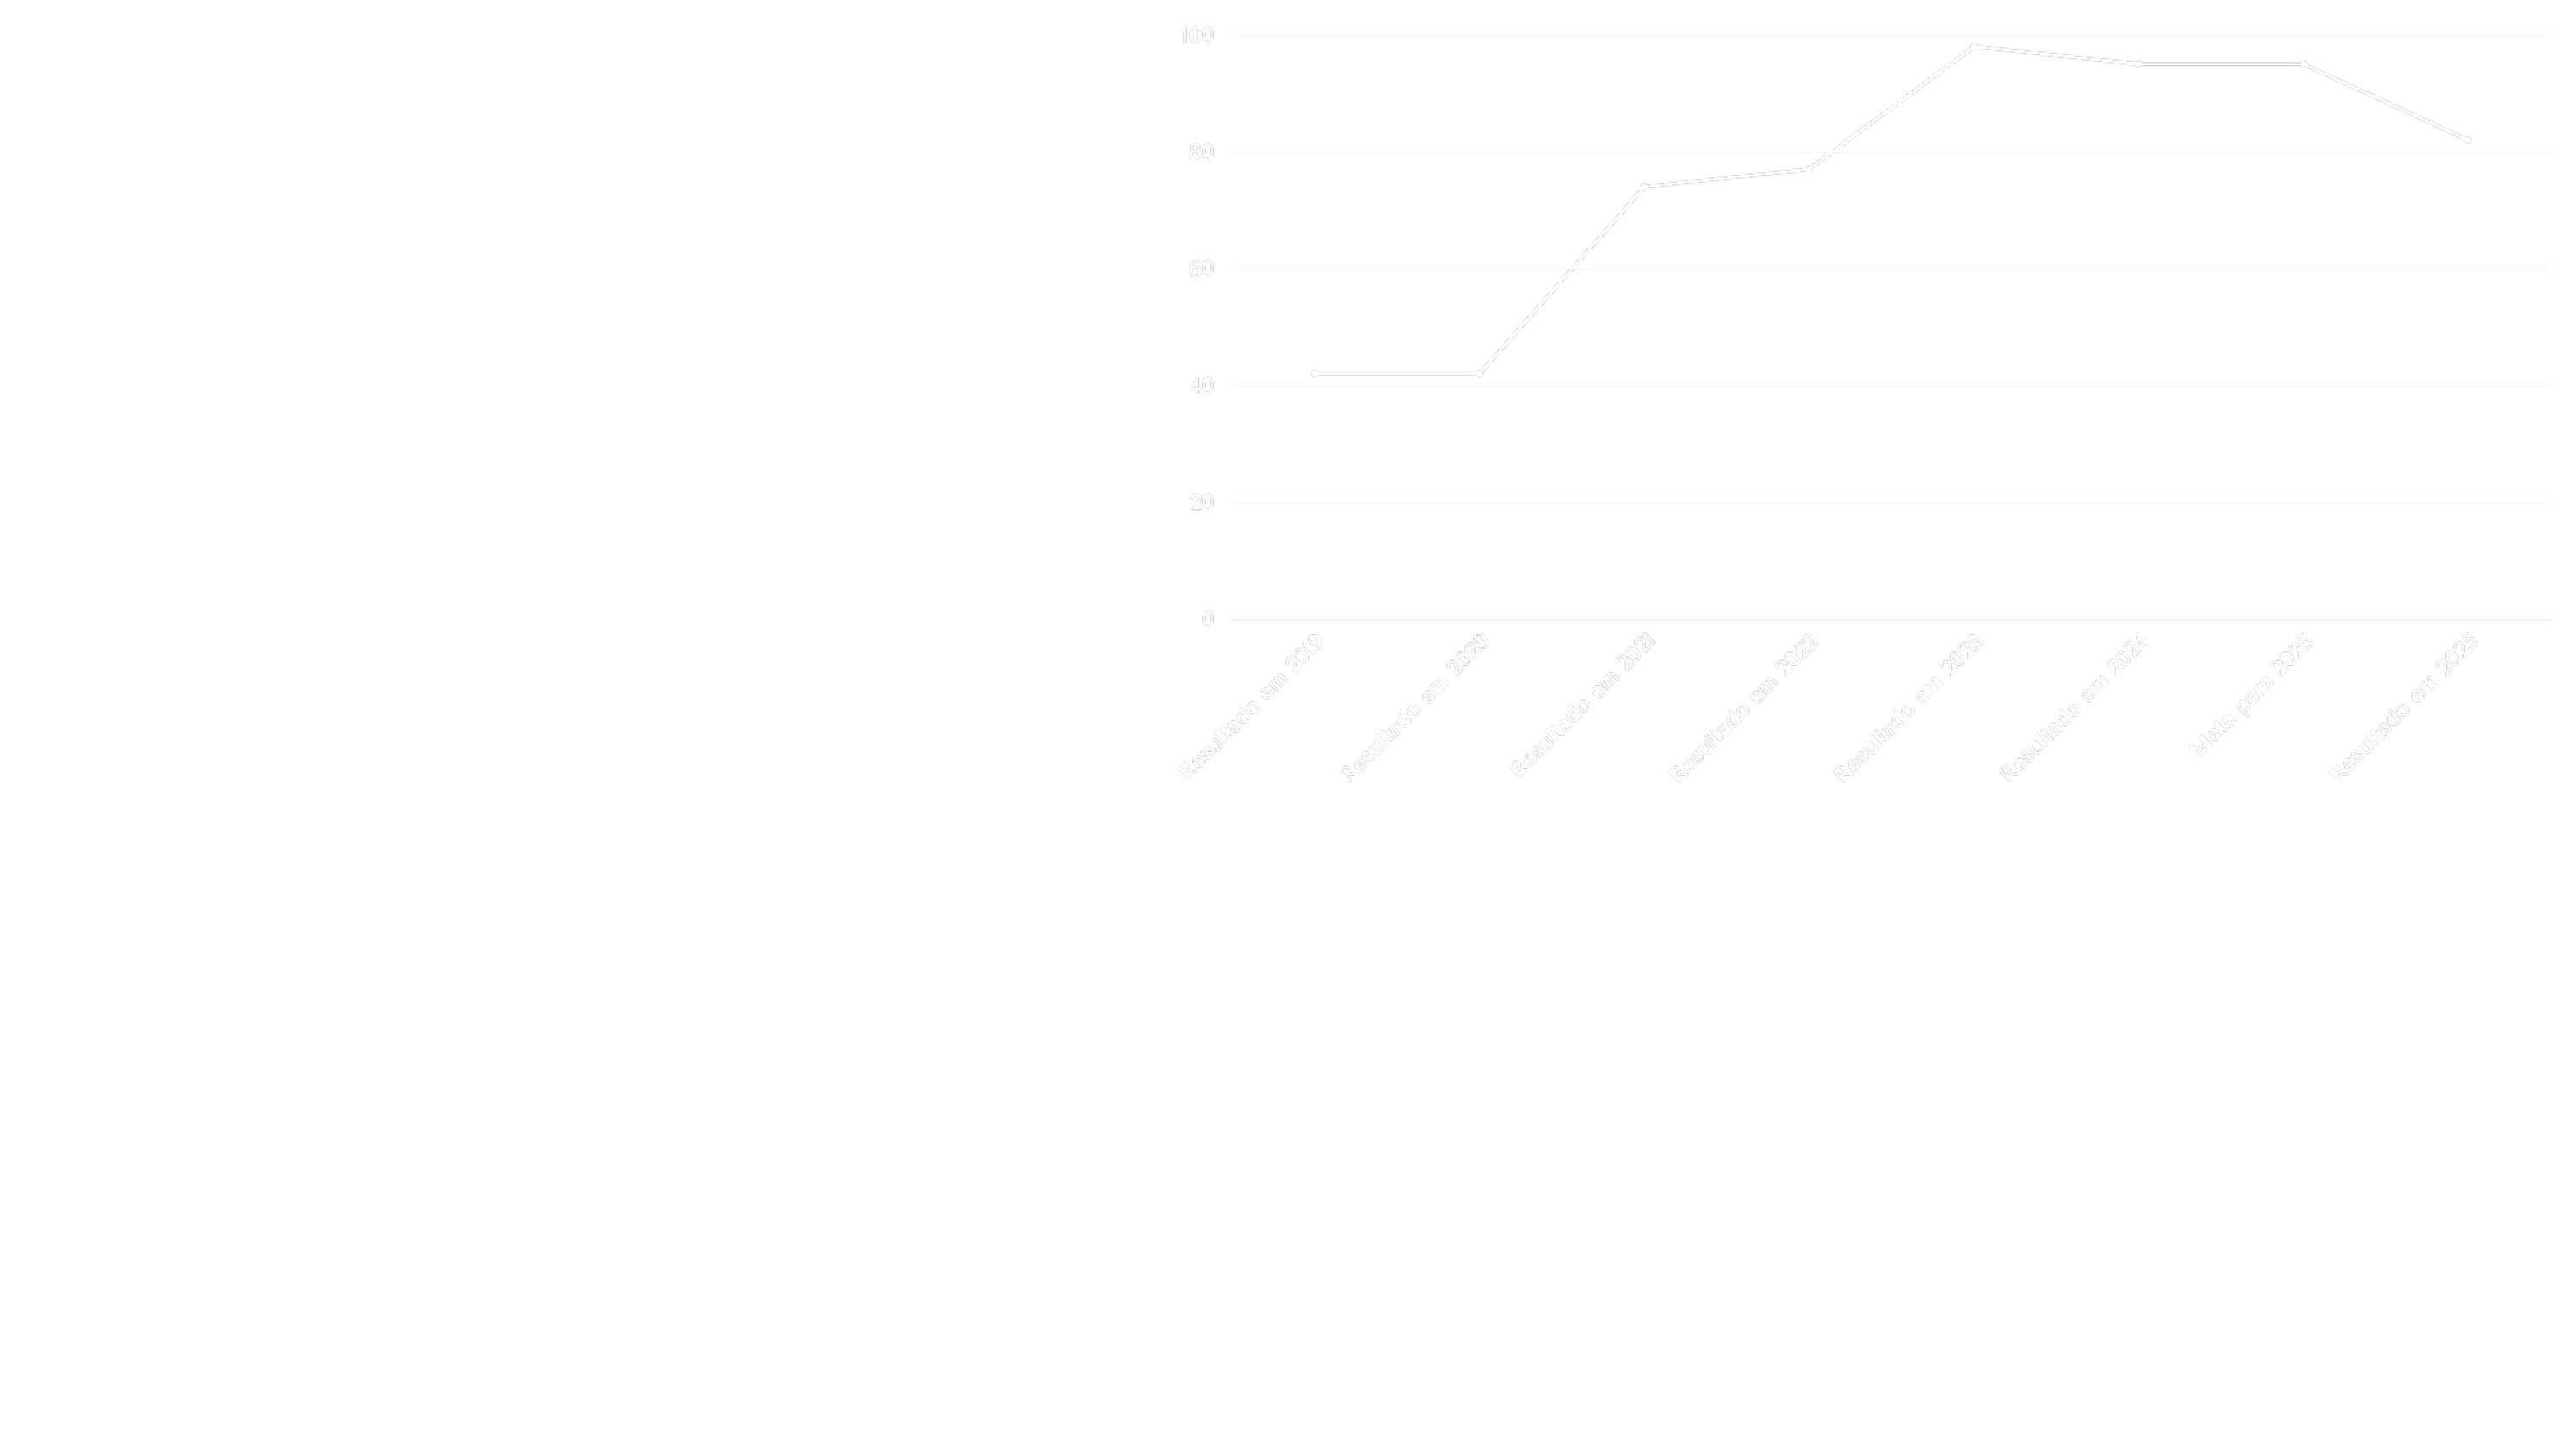

Indicador - Quantidade Total de Pessoas Contratadas para o Serviço de Vigilância Armada e Desarmada – QPV
Unidade de medida: Número de Trabalhadores.
Definição da Meta: Manter o mesmo número de trabalhadores de 2024
Resultado em 2019 - 42
Resultado em 2020 - 42
Resultado 2021 - 74
Resultado 2022 - 77
Resultado 2023 - 98
Resultado em 2024 - 95
Meta para 2025 - 95
Resultado em 2025 - 82